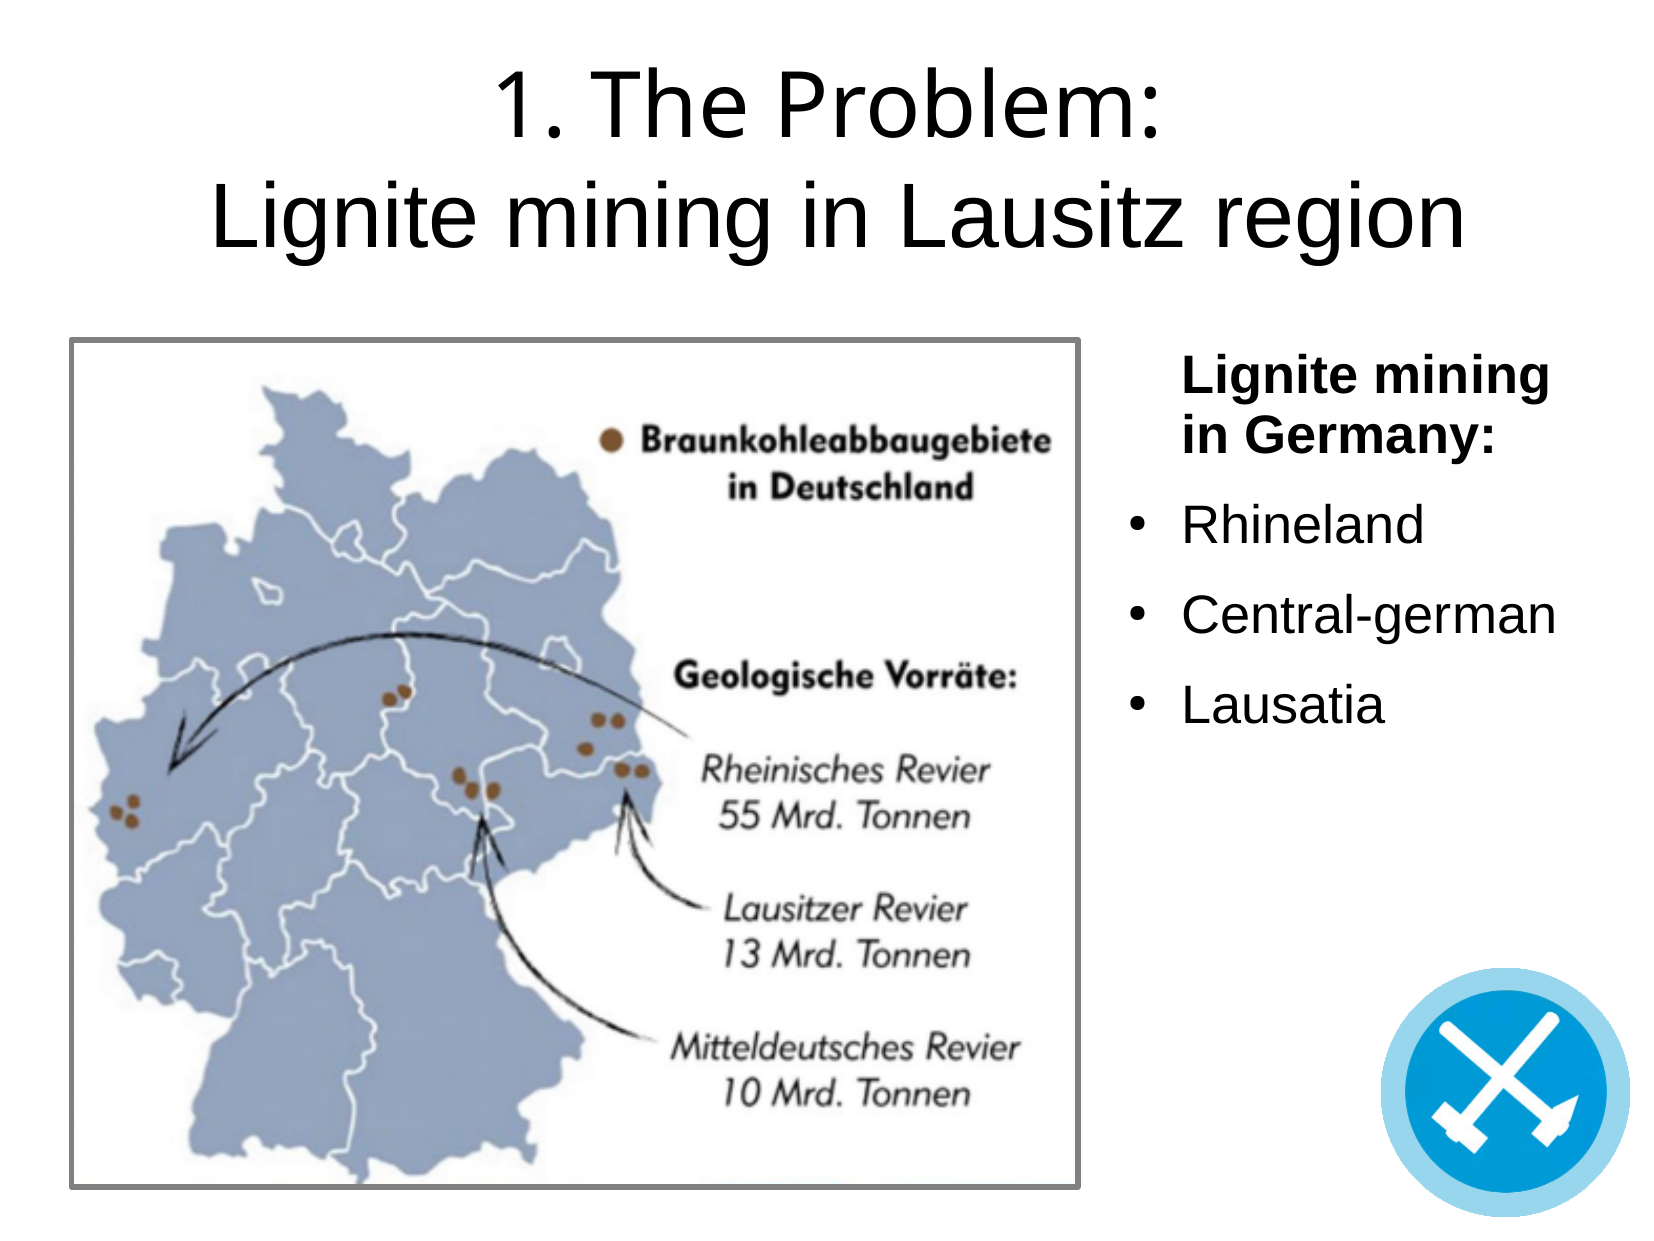

# 1. The Problem: Lignite mining in Lausitz region
Lignite mining in Germany:
Rhineland
Central-german
Lausatia